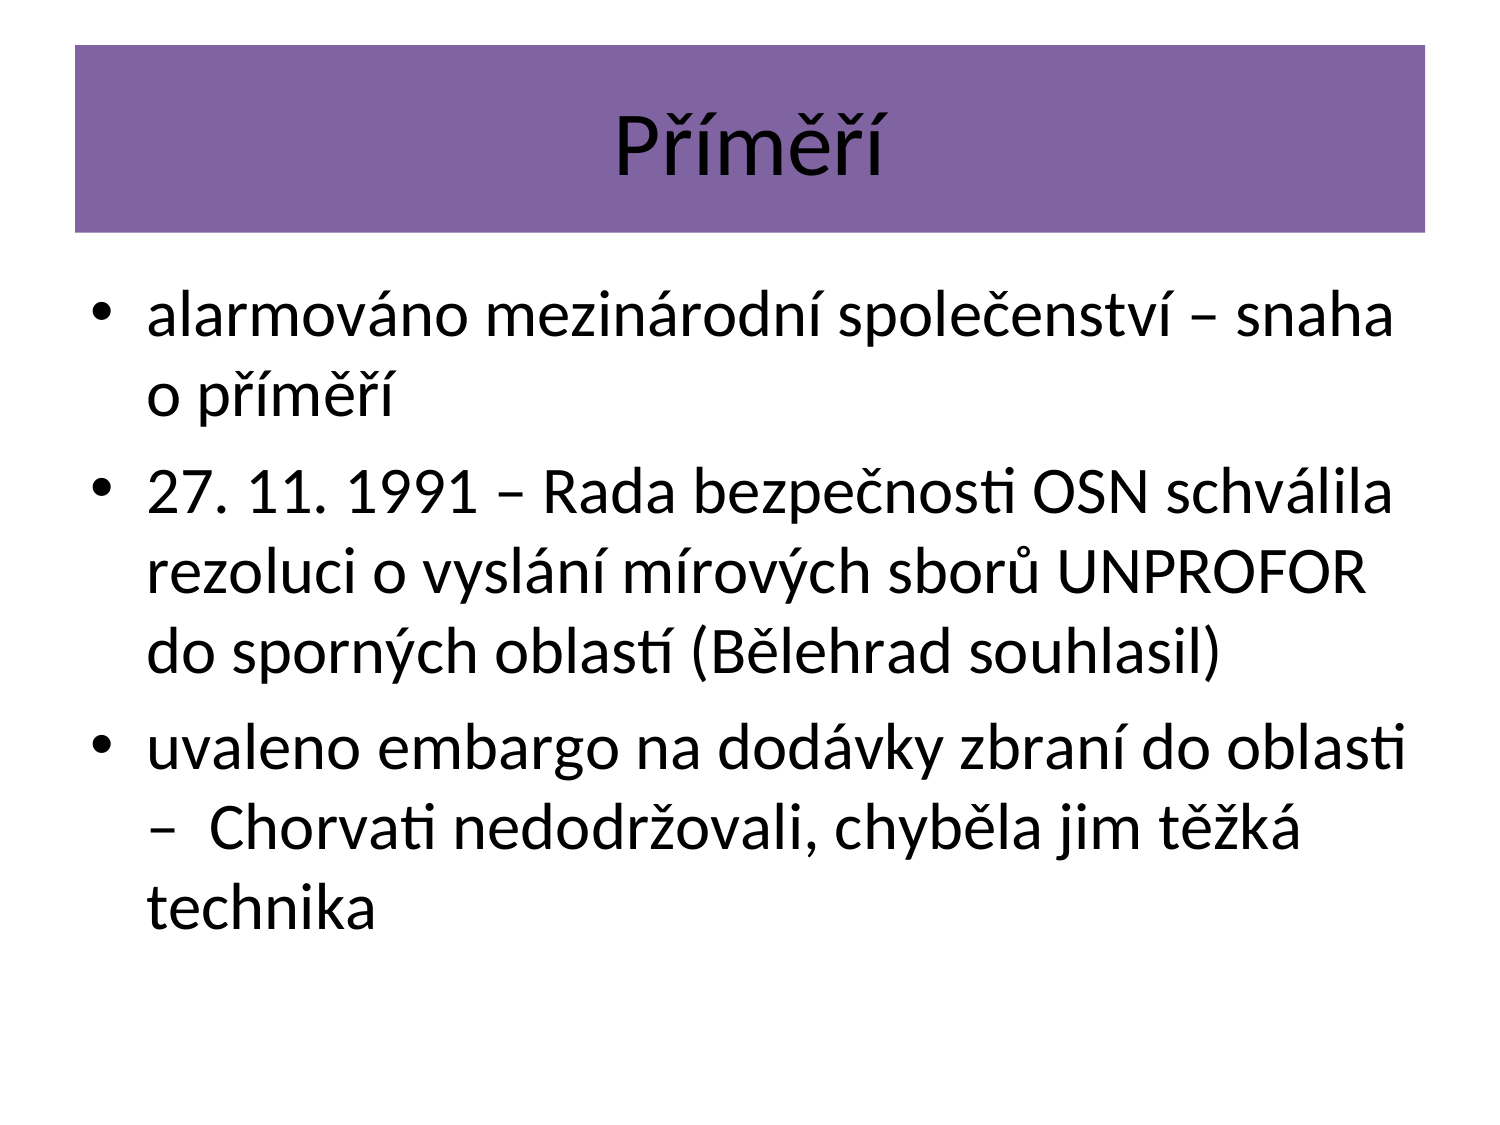

# Příměří
alarmováno mezinárodní společenství – snaha o příměří
27. 11. 1991 – Rada bezpečnosti OSN schválila rezoluci o vyslání mírových sborů UNPROFOR do sporných oblastí (Bělehrad souhlasil)
uvaleno embargo na dodávky zbraní do oblasti – Chorvati nedodržovali, chyběla jim těžká technika